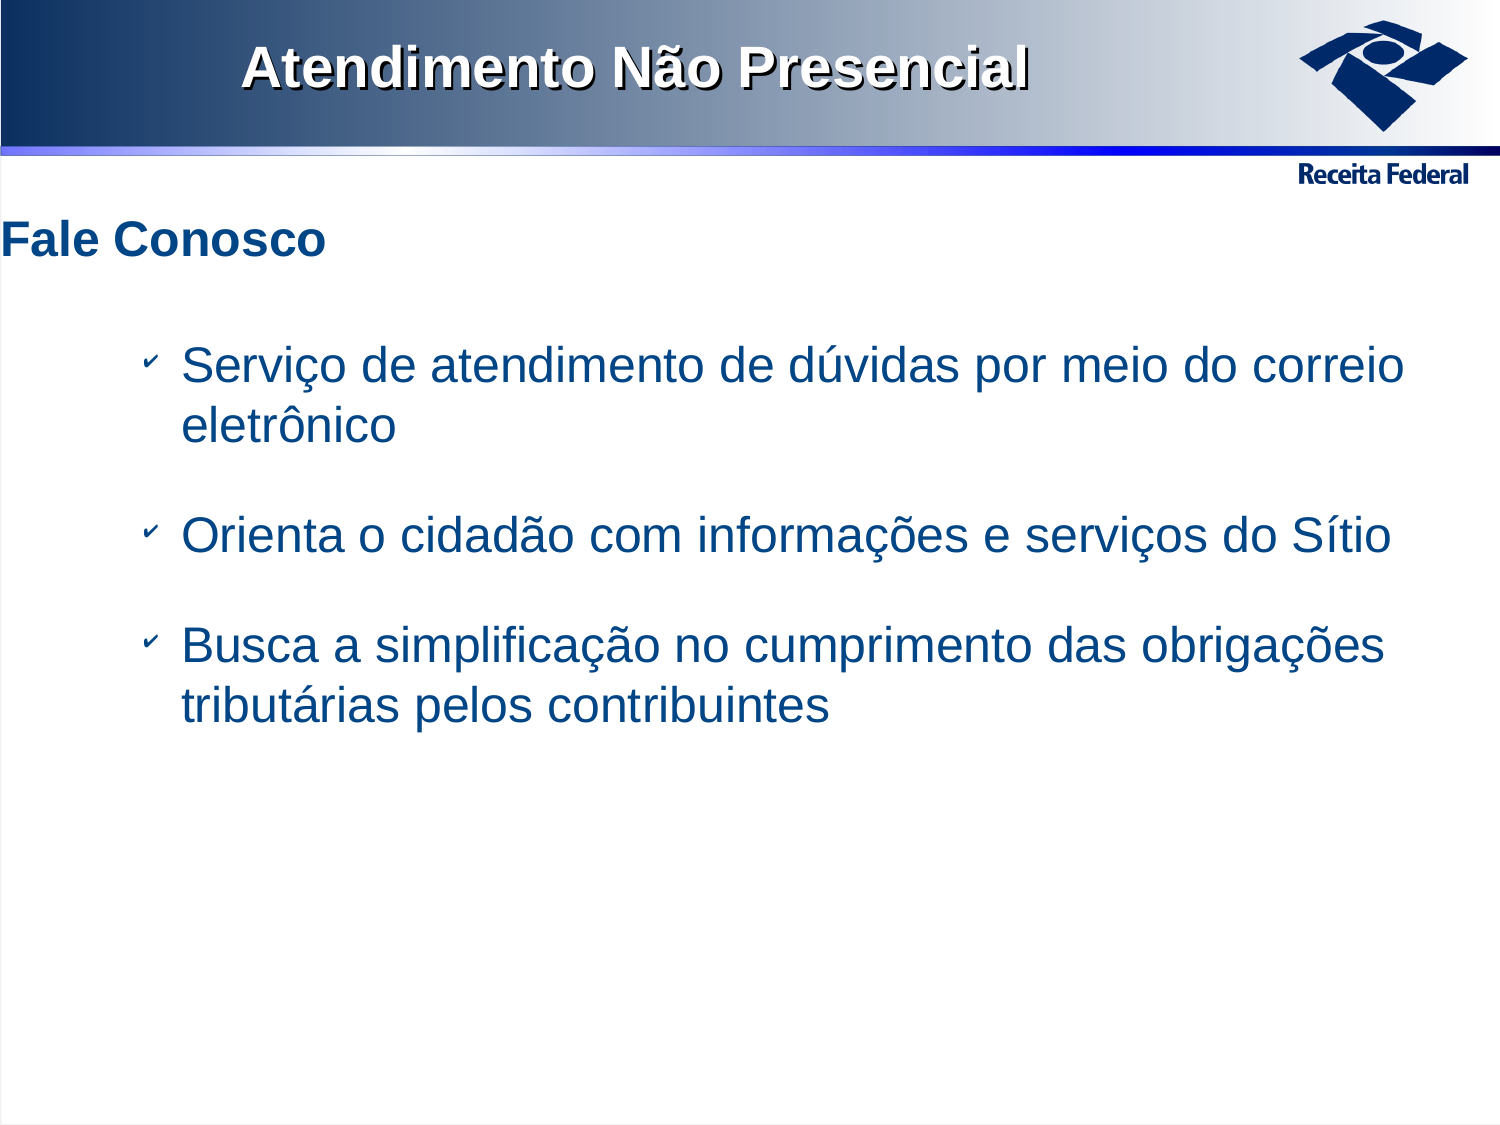

Atendimento Não Presencial
Fale Conosco
#
Serviço de atendimento de dúvidas por meio do correio eletrônico
Orienta o cidadão com informações e serviços do Sítio
Busca a simplificação no cumprimento das obrigações tributárias pelos contribuintes